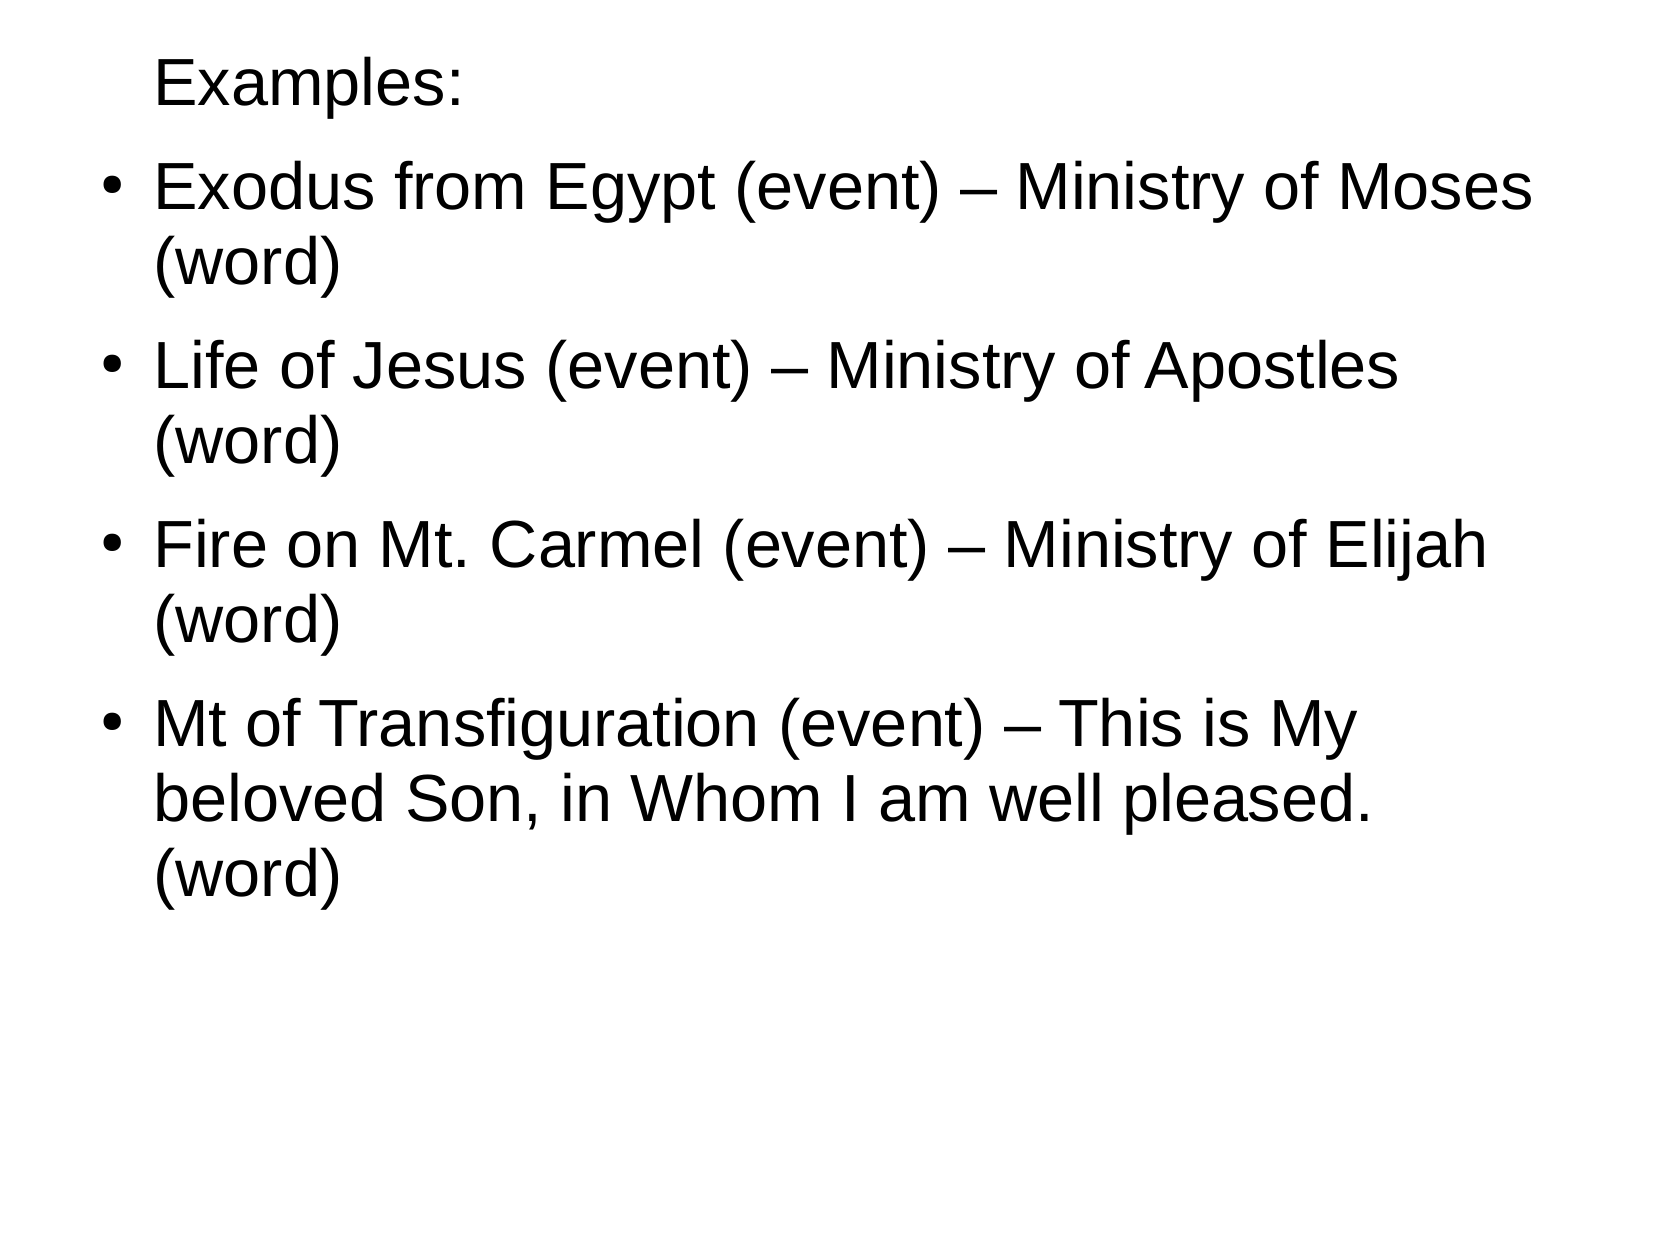

# Examples:
Exodus from Egypt (event) – Ministry of Moses (word)
Life of Jesus (event) – Ministry of Apostles (word)
Fire on Mt. Carmel (event) – Ministry of Elijah (word)
Mt of Transfiguration (event) – This is My beloved Son, in Whom I am well pleased. (word)